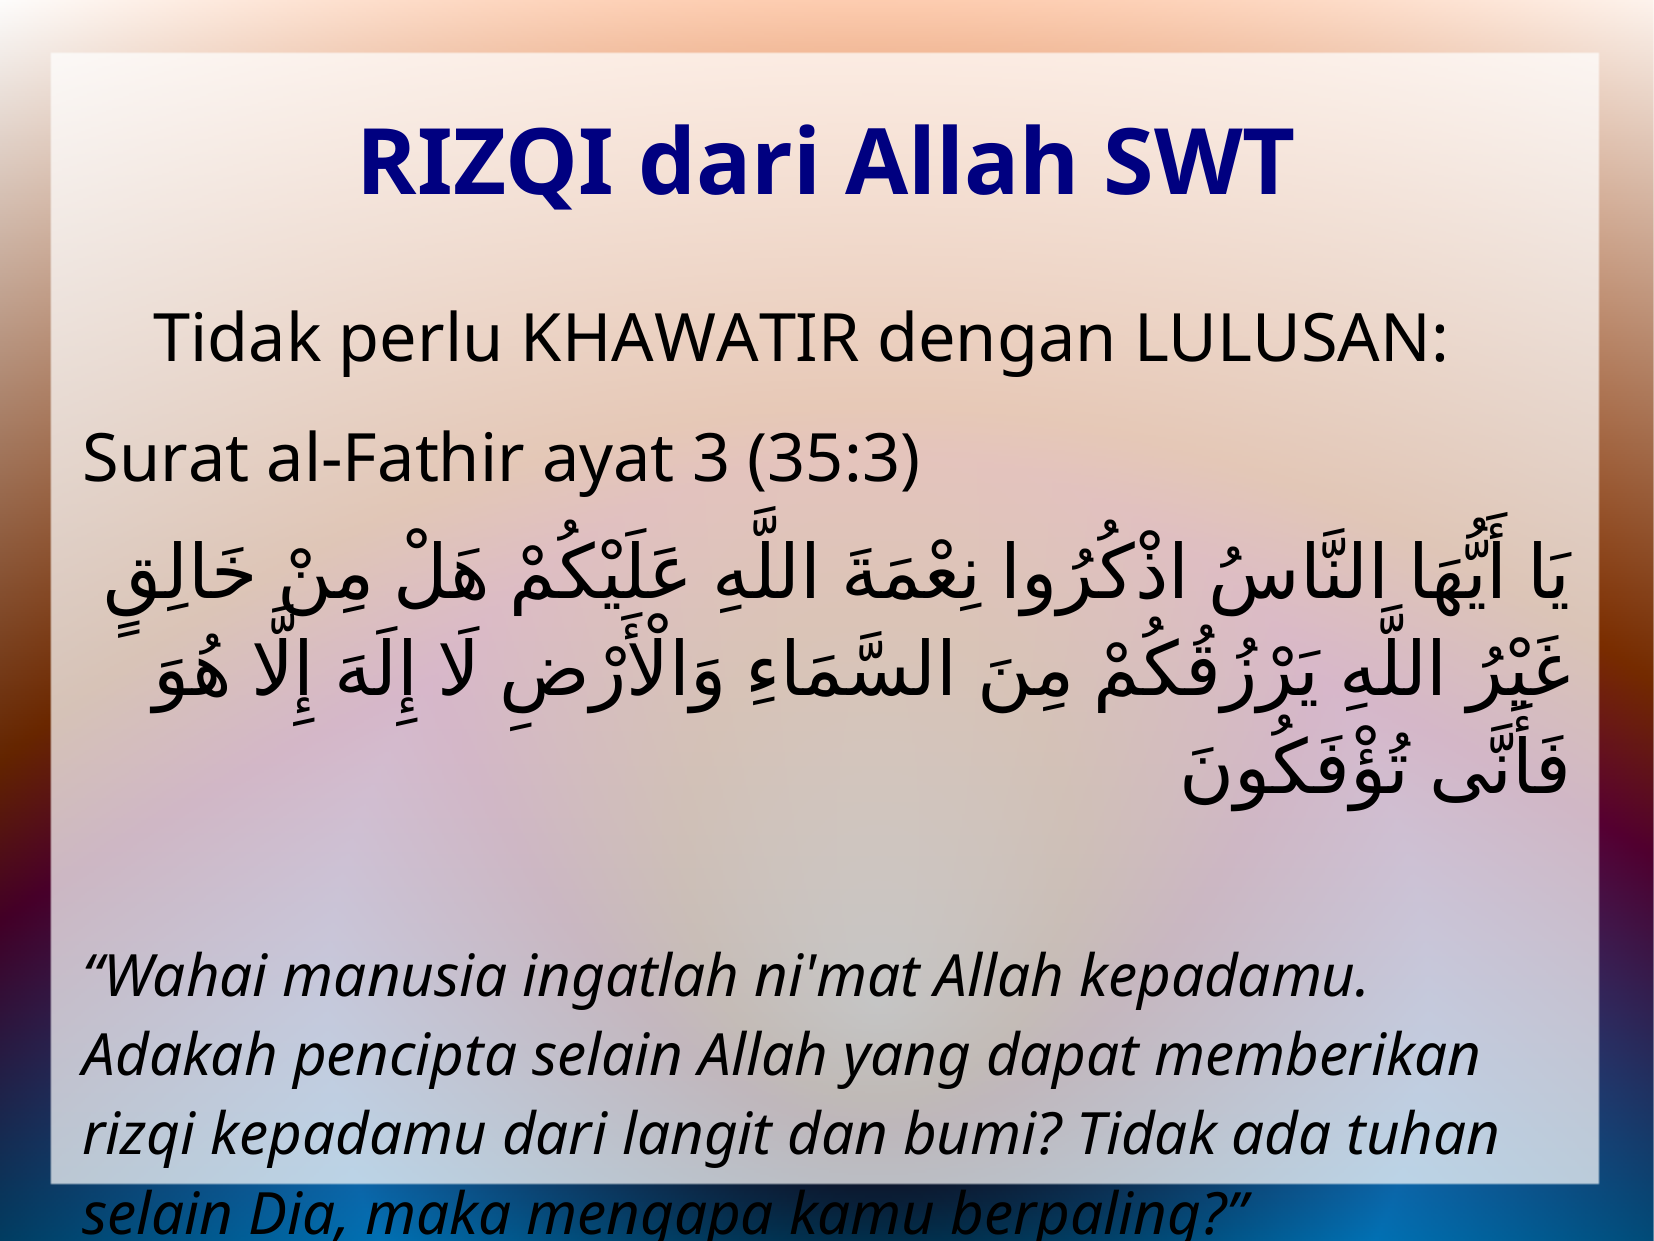

# RIZQI dari Allah SWT
Tidak perlu KHAWATIR dengan LULUSAN:
Surat al-Fathir ayat 3 (35:3)
يَا أَيُّهَا النَّاسُ اذْكُرُوا نِعْمَةَ اللَّهِ عَلَيْكُمْ هَلْ مِنْ خَالِقٍ غَيْرُ اللَّهِ يَرْزُقُكُمْ مِنَ السَّمَاءِ وَالْأَرْضِ لَا إِلَهَ إِلَّا هُوَ فَأَنَّى تُؤْفَكُونَ
“Wahai manusia ingatlah ni'mat Allah kepadamu. Adakah pencipta selain Allah yang dapat memberikan rizqi kepadamu dari langit dan bumi? Tidak ada tuhan selain Dia, maka mengapa kamu berpaling?”